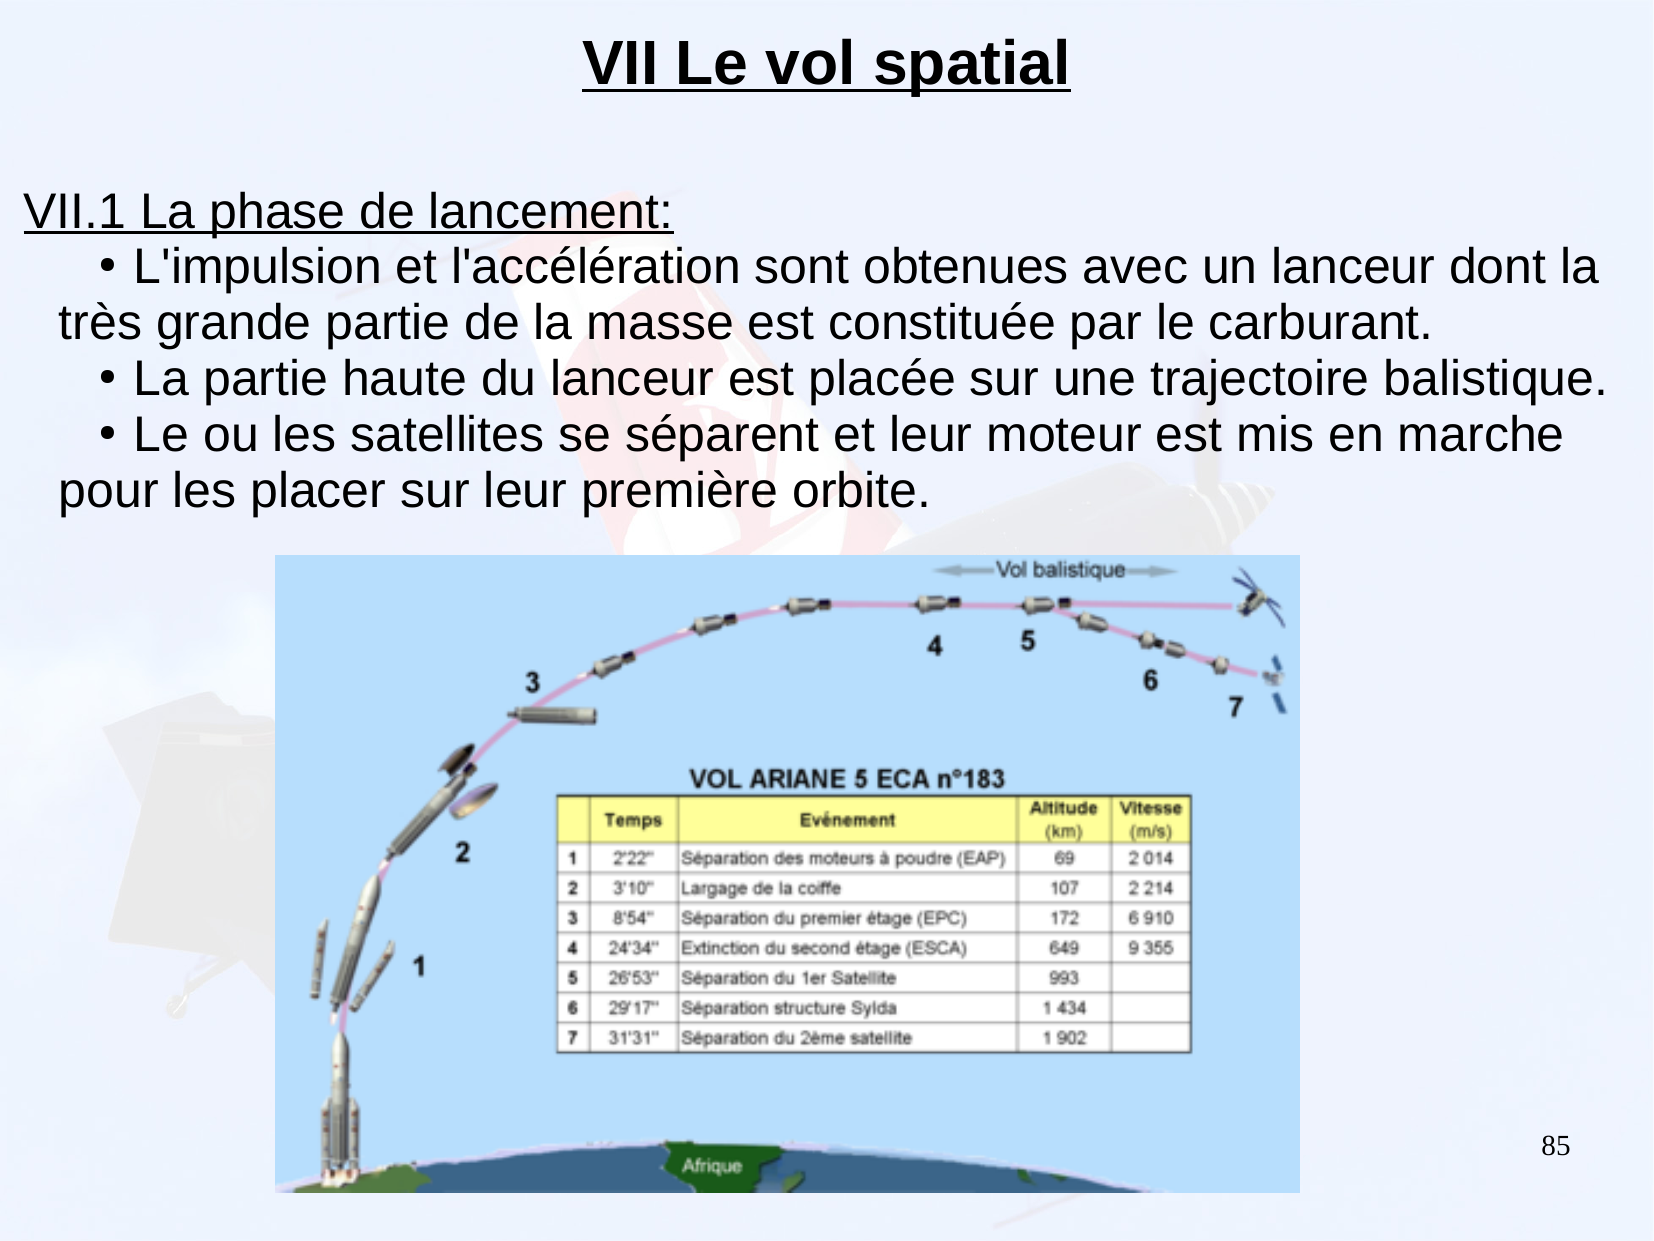

# VII Le vol spatial
VII.1 La phase de lancement:
L'impulsion et l'accélération sont obtenues avec un lanceur dont la très grande partie de la masse est constituée par le carburant.
La partie haute du lanceur est placée sur une trajectoire balistique.
Le ou les satellites se séparent et leur moteur est mis en marche pour les placer sur leur première orbite.
85